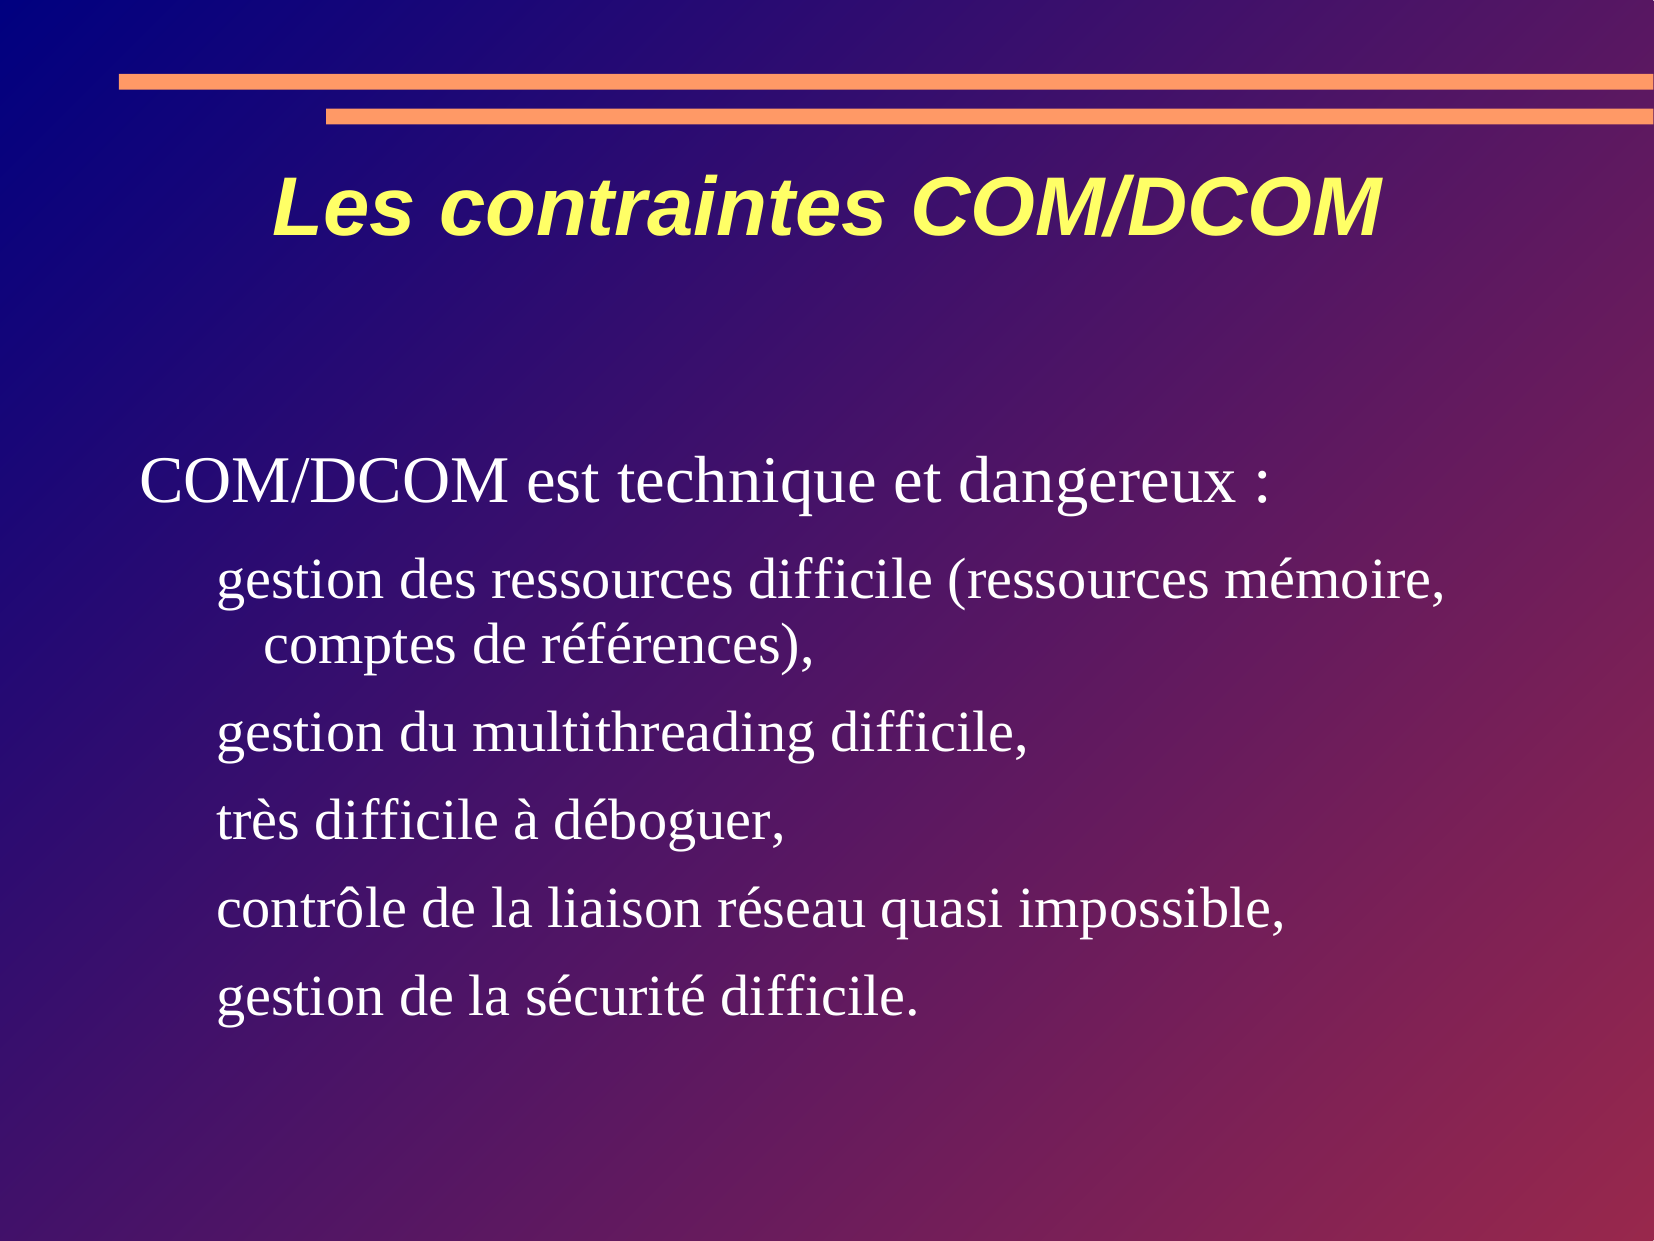

# Les contraintes COM/DCOM
COM/DCOM est technique et dangereux :
gestion des ressources difficile (ressources mémoire,
comptes de références),
gestion du multithreading difficile,
très difficile à déboguer,
contrôle de la liaison réseau quasi impossible,
gestion de la sécurité difficile.